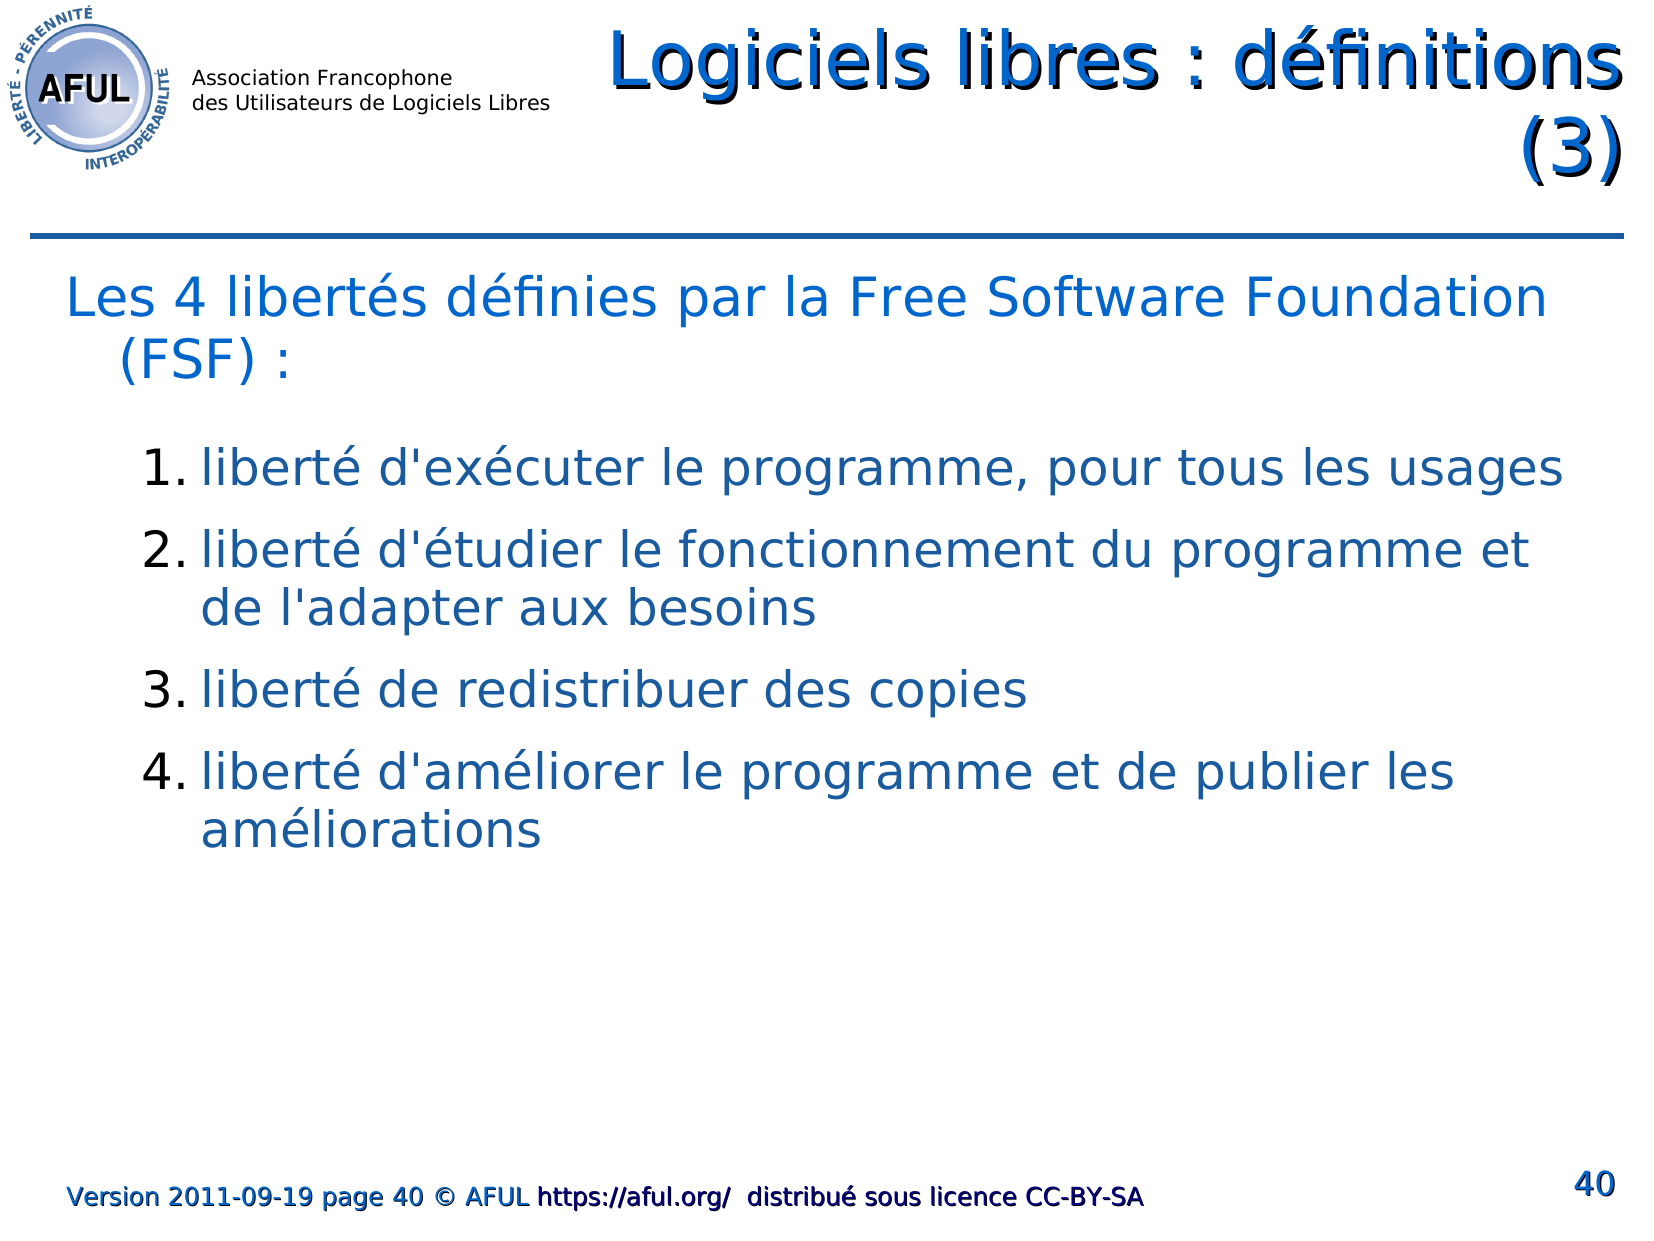

# Logiciels libres : définitions (3)
Les 4 libertés définies par la Free Software Foundation (FSF) :
liberté d'exécuter le programme, pour tous les usages
liberté d'étudier le fonctionnement du programme et de l'adapter aux besoins
liberté de redistribuer des copies
liberté d'améliorer le programme et de publier les améliorations